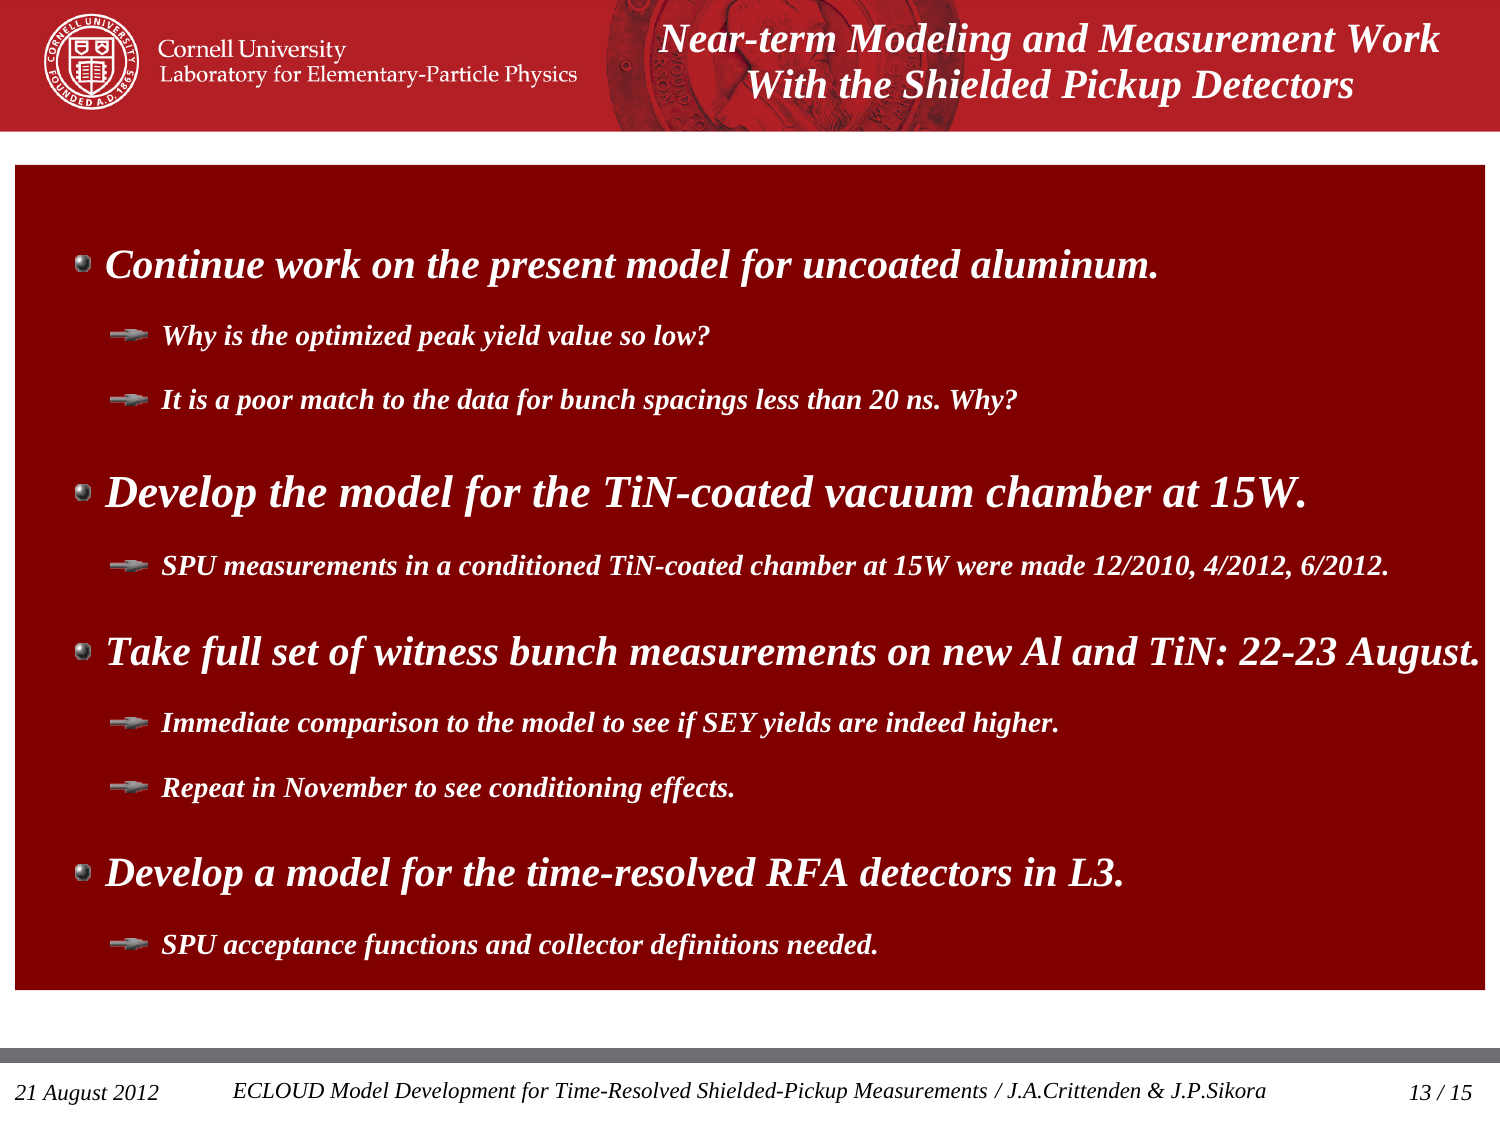

Near-term Modeling and Measurement Work
With the Shielded Pickup Detectors
Continue work on the present model for uncoated aluminum.
Why is the optimized peak yield value so low?
It is a poor match to the data for bunch spacings less than 20 ns. Why?
Develop the model for the TiN-coated vacuum chamber at 15W.
SPU measurements in a conditioned TiN-coated chamber at 15W were made 12/2010, 4/2012, 6/2012.
Take full set of witness bunch measurements on new Al and TiN: 22-23 August.
Immediate comparison to the model to see if SEY yields are indeed higher.
Repeat in November to see conditioning effects.
Develop a model for the time-resolved RFA detectors in L3.
SPU acceptance functions and collector definitions needed.